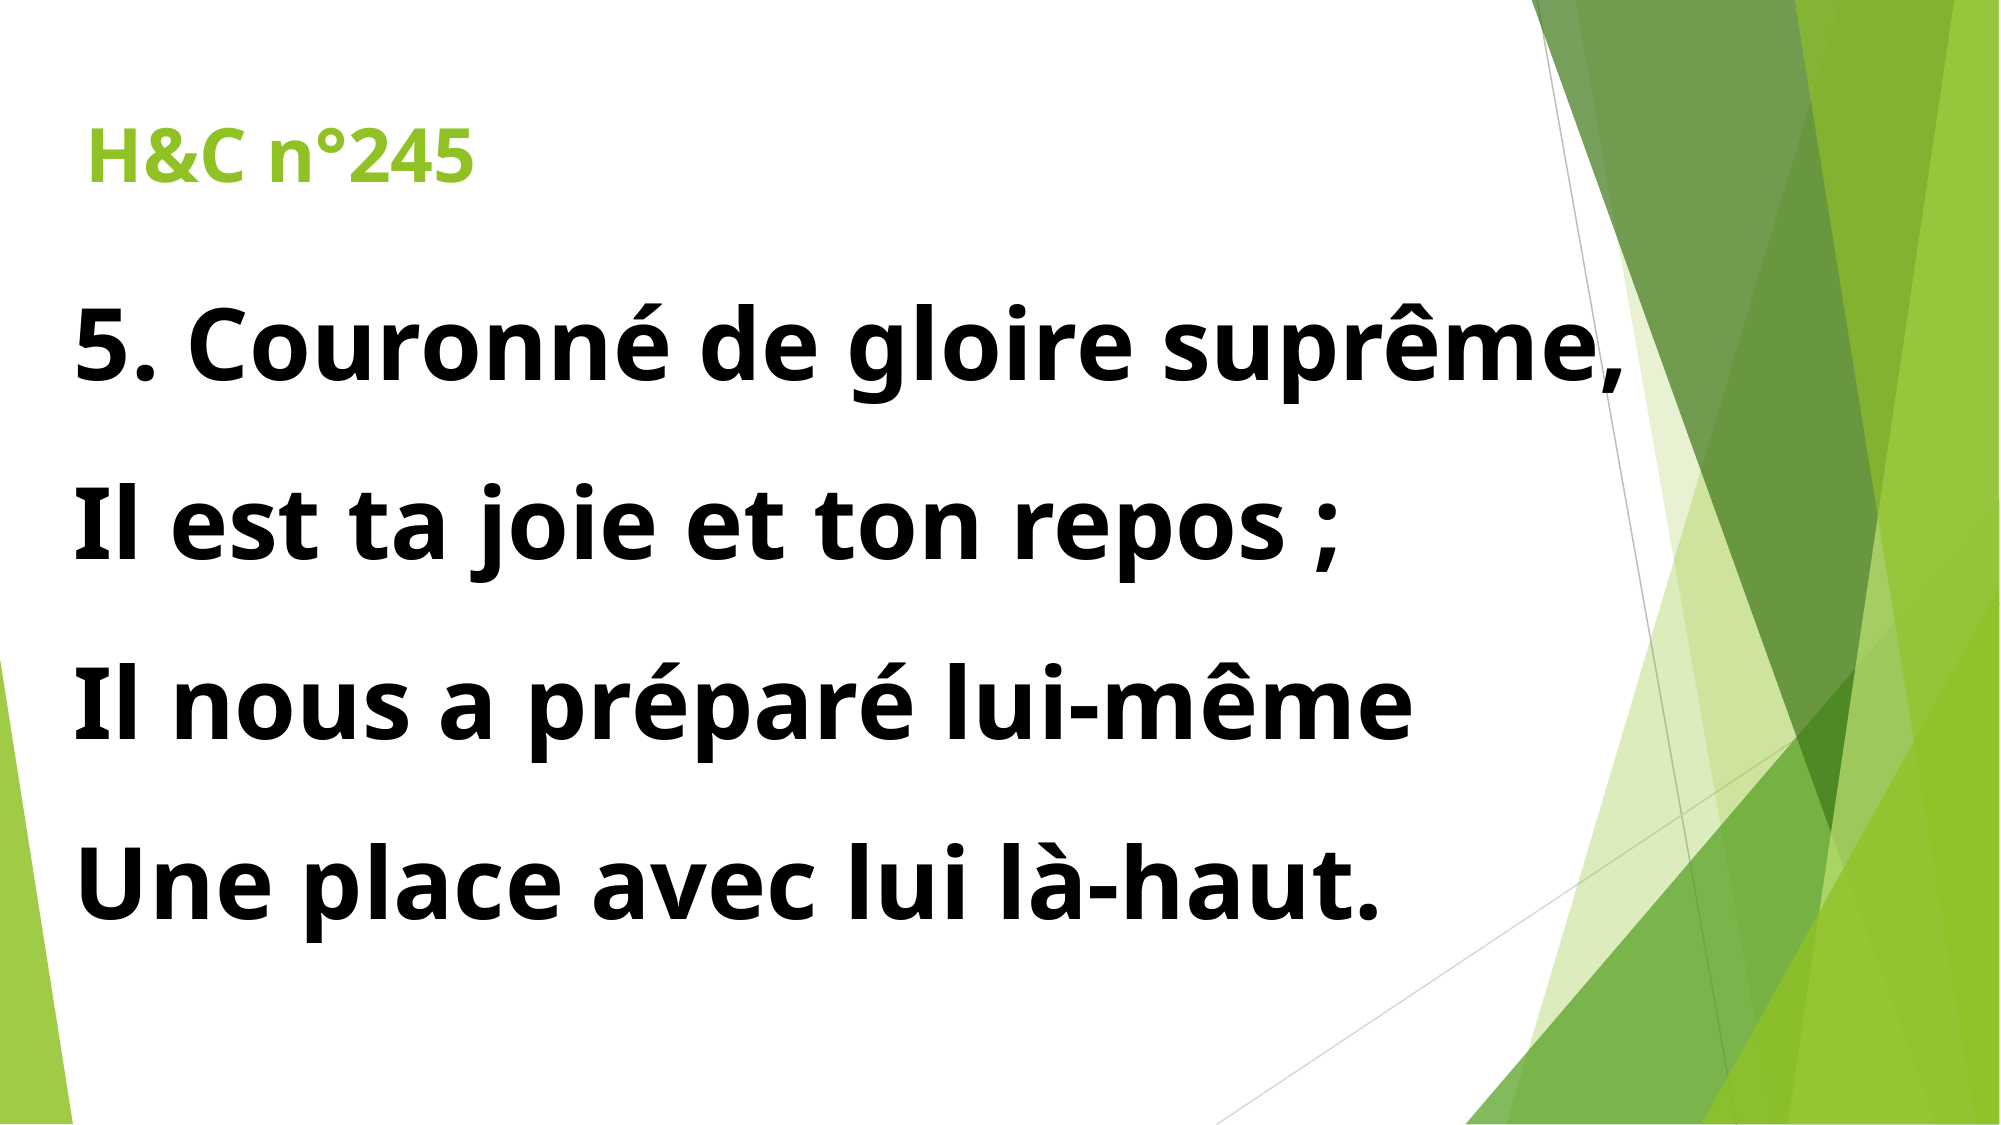

H&C n°245
5. Couronné de gloire suprême,
Il est ta joie et ton repos ;
Il nous a préparé lui-même
Une place avec lui là-haut.